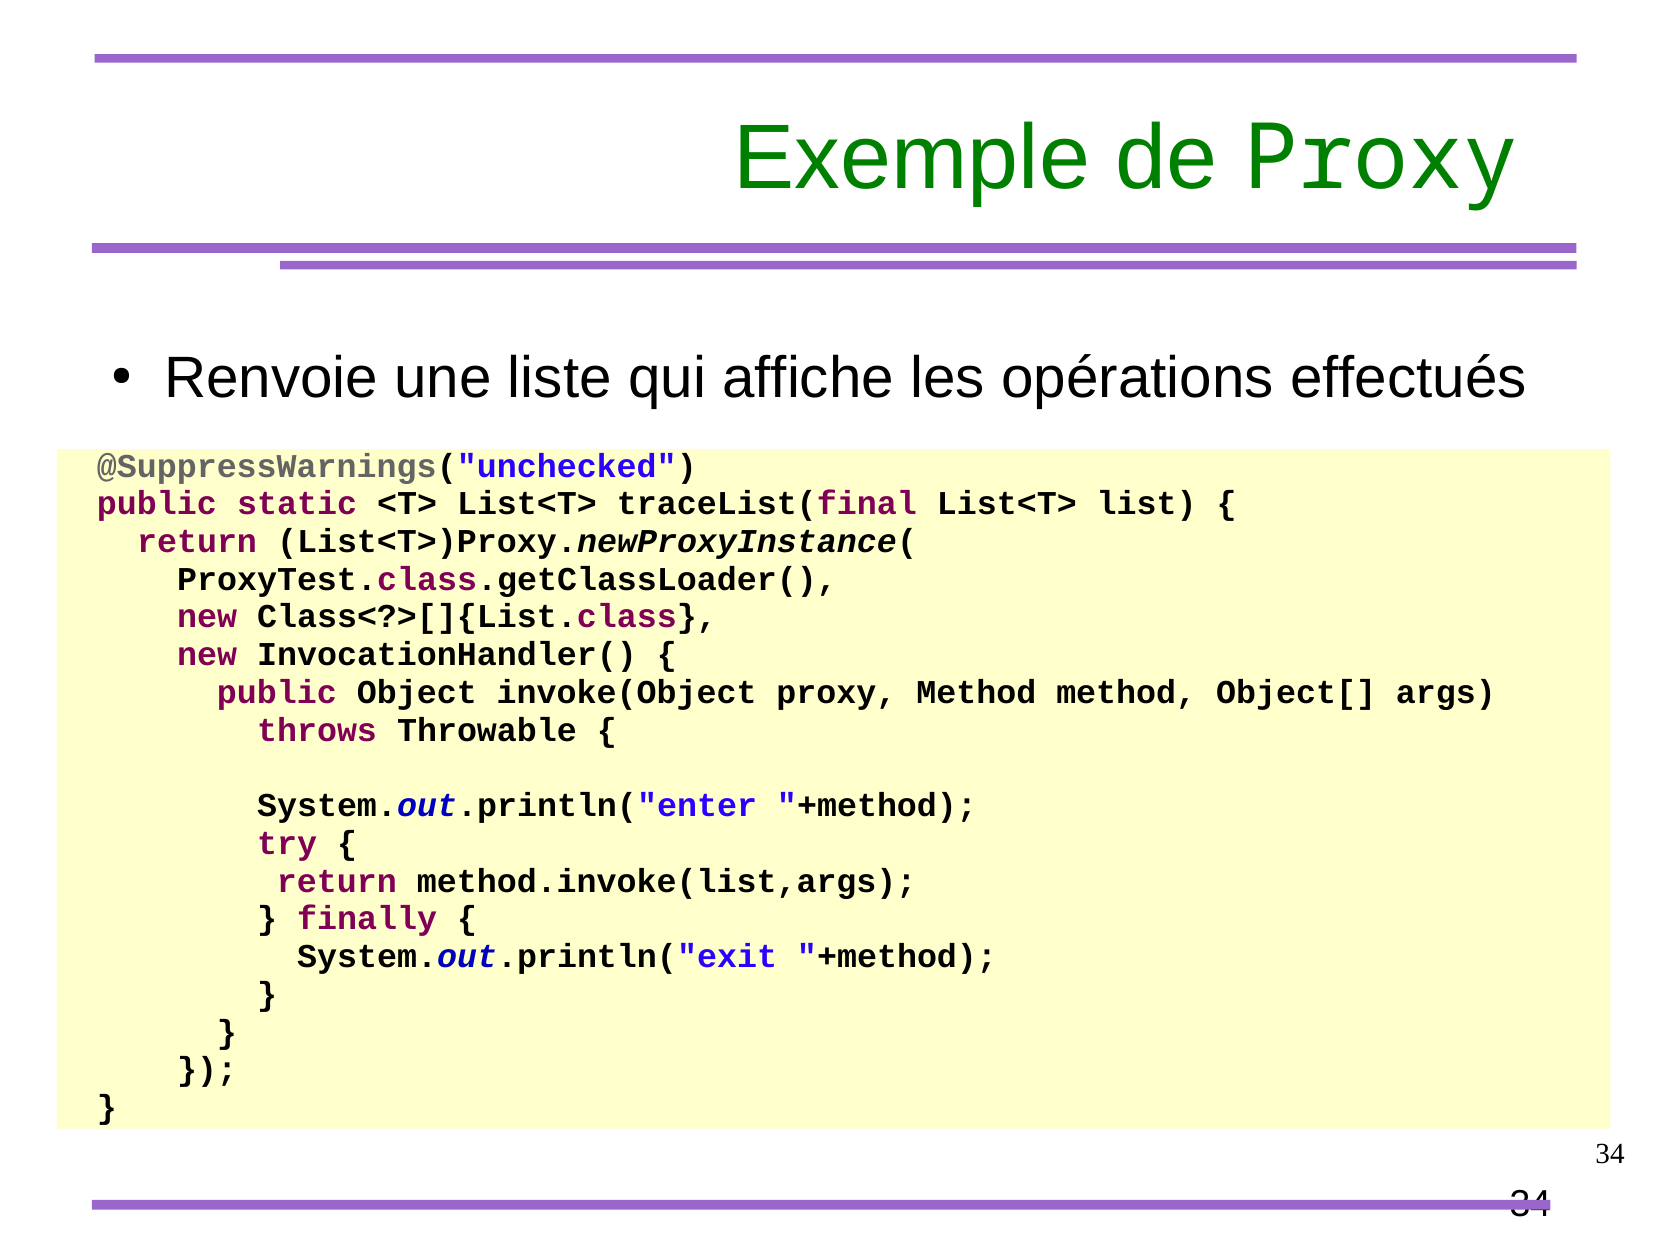

# Exemple de Proxy
Renvoie une liste qui affiche les opérations effectués
 @SuppressWarnings("unchecked")
 public static <T> List<T> traceList(final List<T> list) {
 return (List<T>)Proxy.newProxyInstance(
 ProxyTest.class.getClassLoader(),
 new Class<?>[]{List.class},
 new InvocationHandler() {
 public Object invoke(Object proxy, Method method, Object[] args)
 throws Throwable {
 System.out.println("enter "+method);
 try {
 return method.invoke(list,args);
 } finally {
 System.out.println("exit "+method);
 }
 }
 });
 }